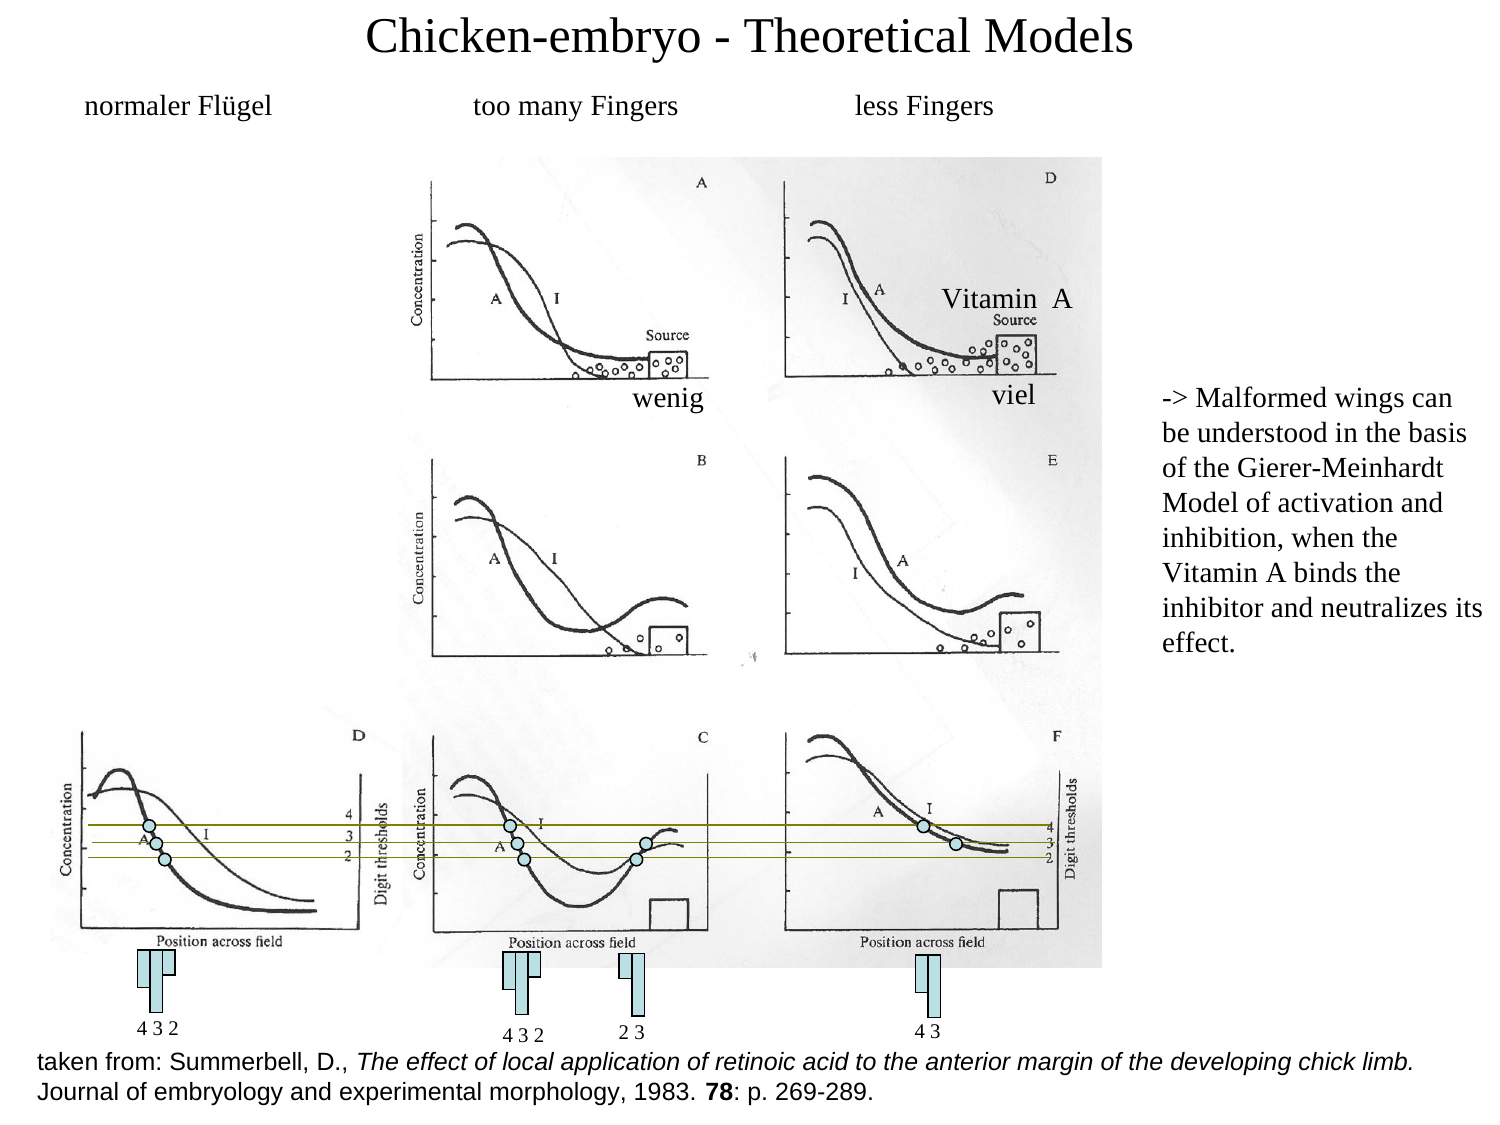

# Chicken-embryo - Theoretical Models
normaler Flügel
too many Fingers
less Fingers
Vitamin A
viel
-> Malformed wings can be understood in the basis of the Gierer-Meinhardt Model of activation and inhibition, when the Vitamin A binds the inhibitor and neutralizes its effect.
wenig
4 3 2
4 3
2 3
4 3 2
taken from: Summerbell, D., The effect of local application of retinoic acid to the anterior margin of the developing chick limb. Journal of embryology and experimental morphology, 1983. 78: p. 269-289.